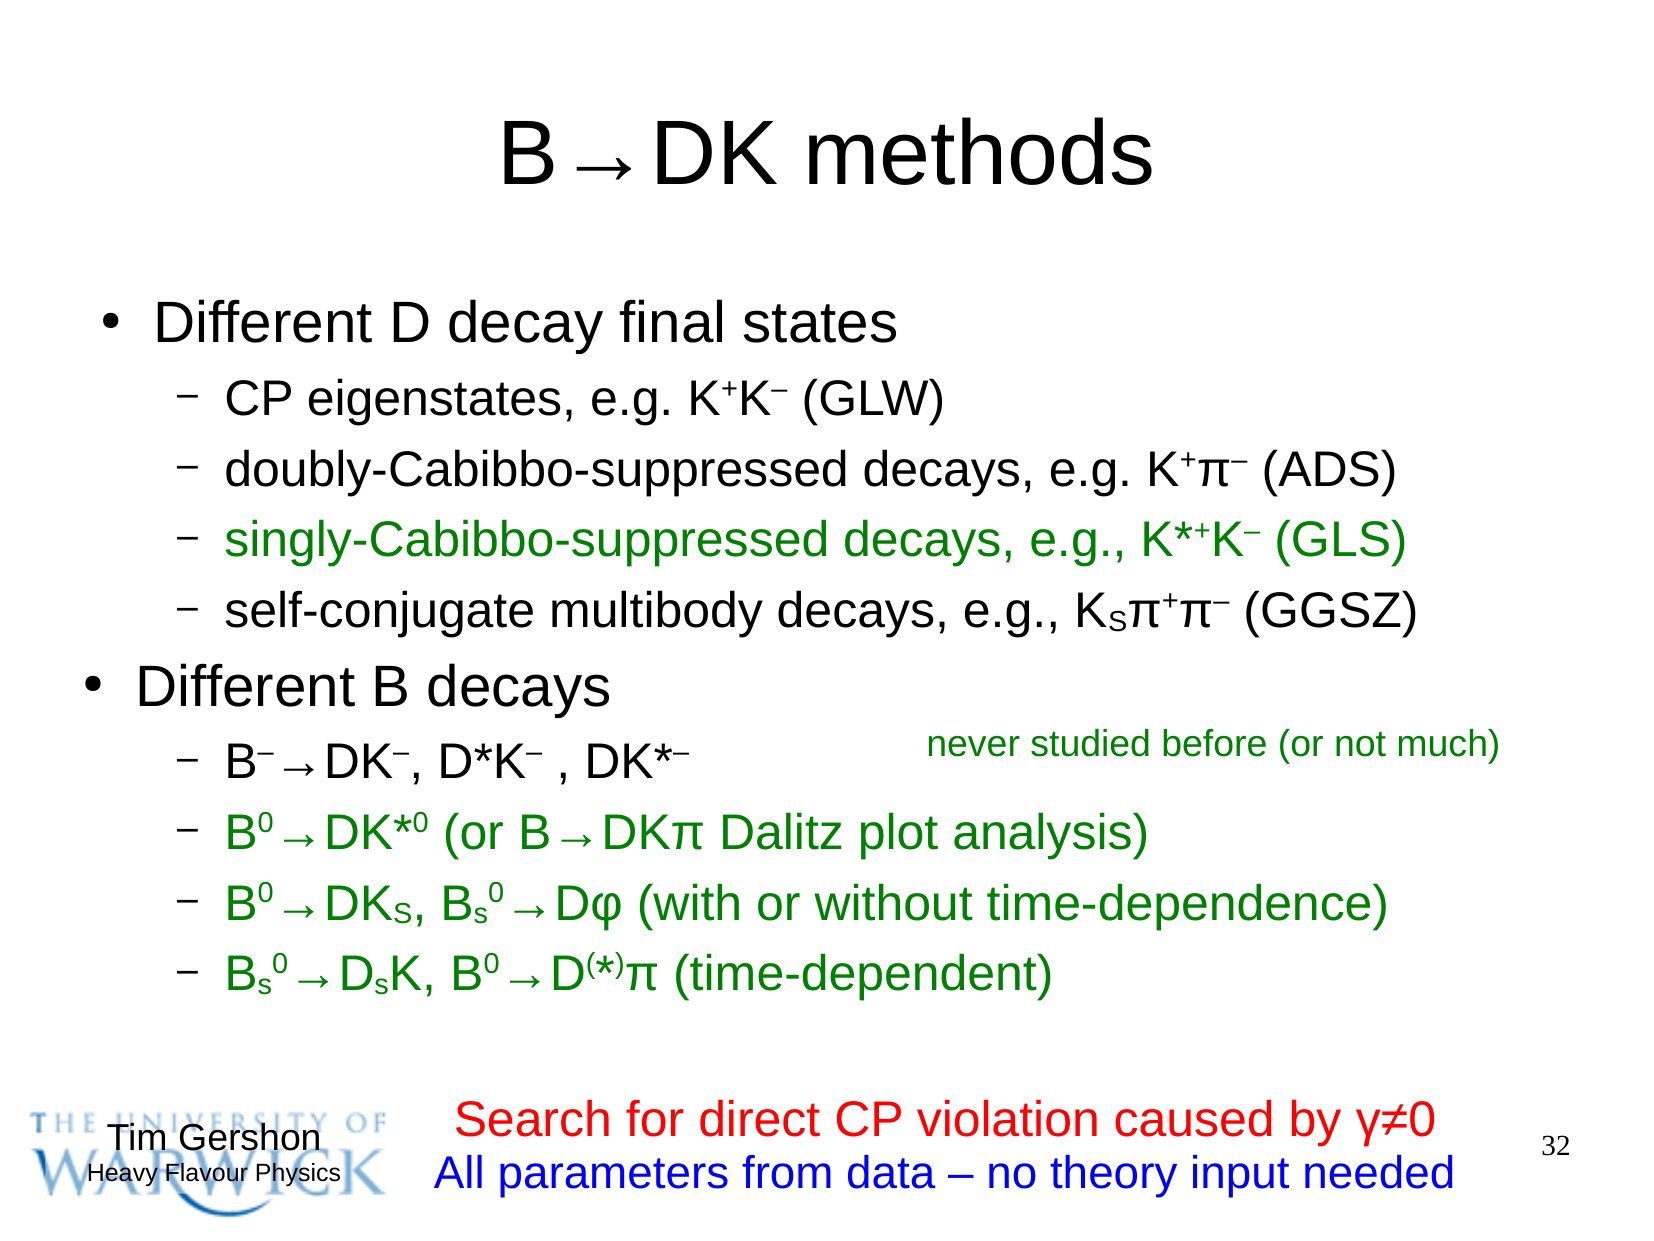

# B→DK methods
Different D decay final states
CP eigenstates, e.g. K+K– (GLW)
doubly-Cabibbo-suppressed decays, e.g. K+π– (ADS)
singly-Cabibbo-suppressed decays, e.g., K*+K– (GLS)
self-conjugate multibody decays, e.g., KSπ+π– (GGSZ)
Different B decays
B–→DK–, D*K– , DK*–
B0→DK*0 (or B→DKπ Dalitz plot analysis)
B0→DKS, Bs0→Dφ (with or without time-dependence)
Bs0→DsK, B0→D(*)π (time-dependent)
never studied before (or not much)
Search for direct CP violation caused by γ≠0
All parameters from data – no theory input needed
Tim Gershon
Heavy Flavour Physics
32